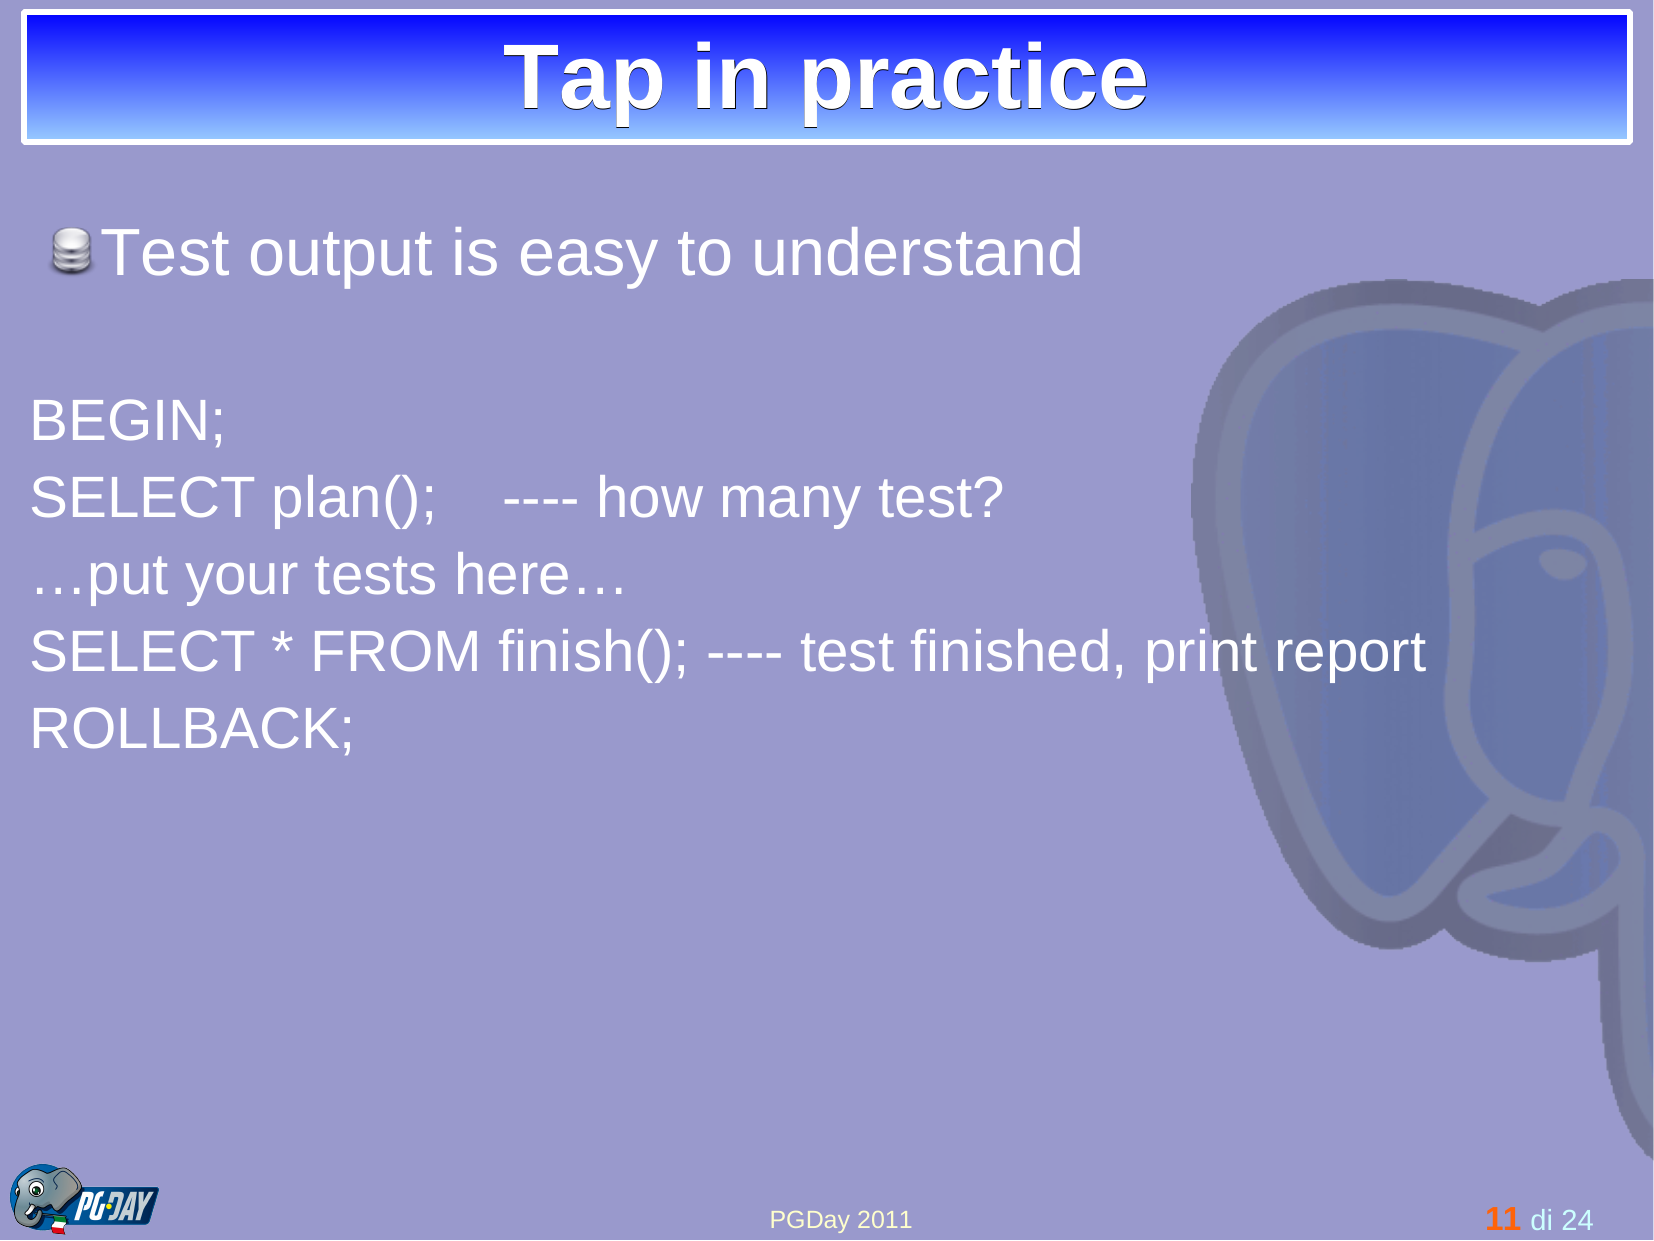

# Tap in practice
Test output is easy to understand
BEGIN;
SELECT plan(); ---- how many test?
…put your tests here…
SELECT * FROM finish(); ---- test finished, print report
ROLLBACK;